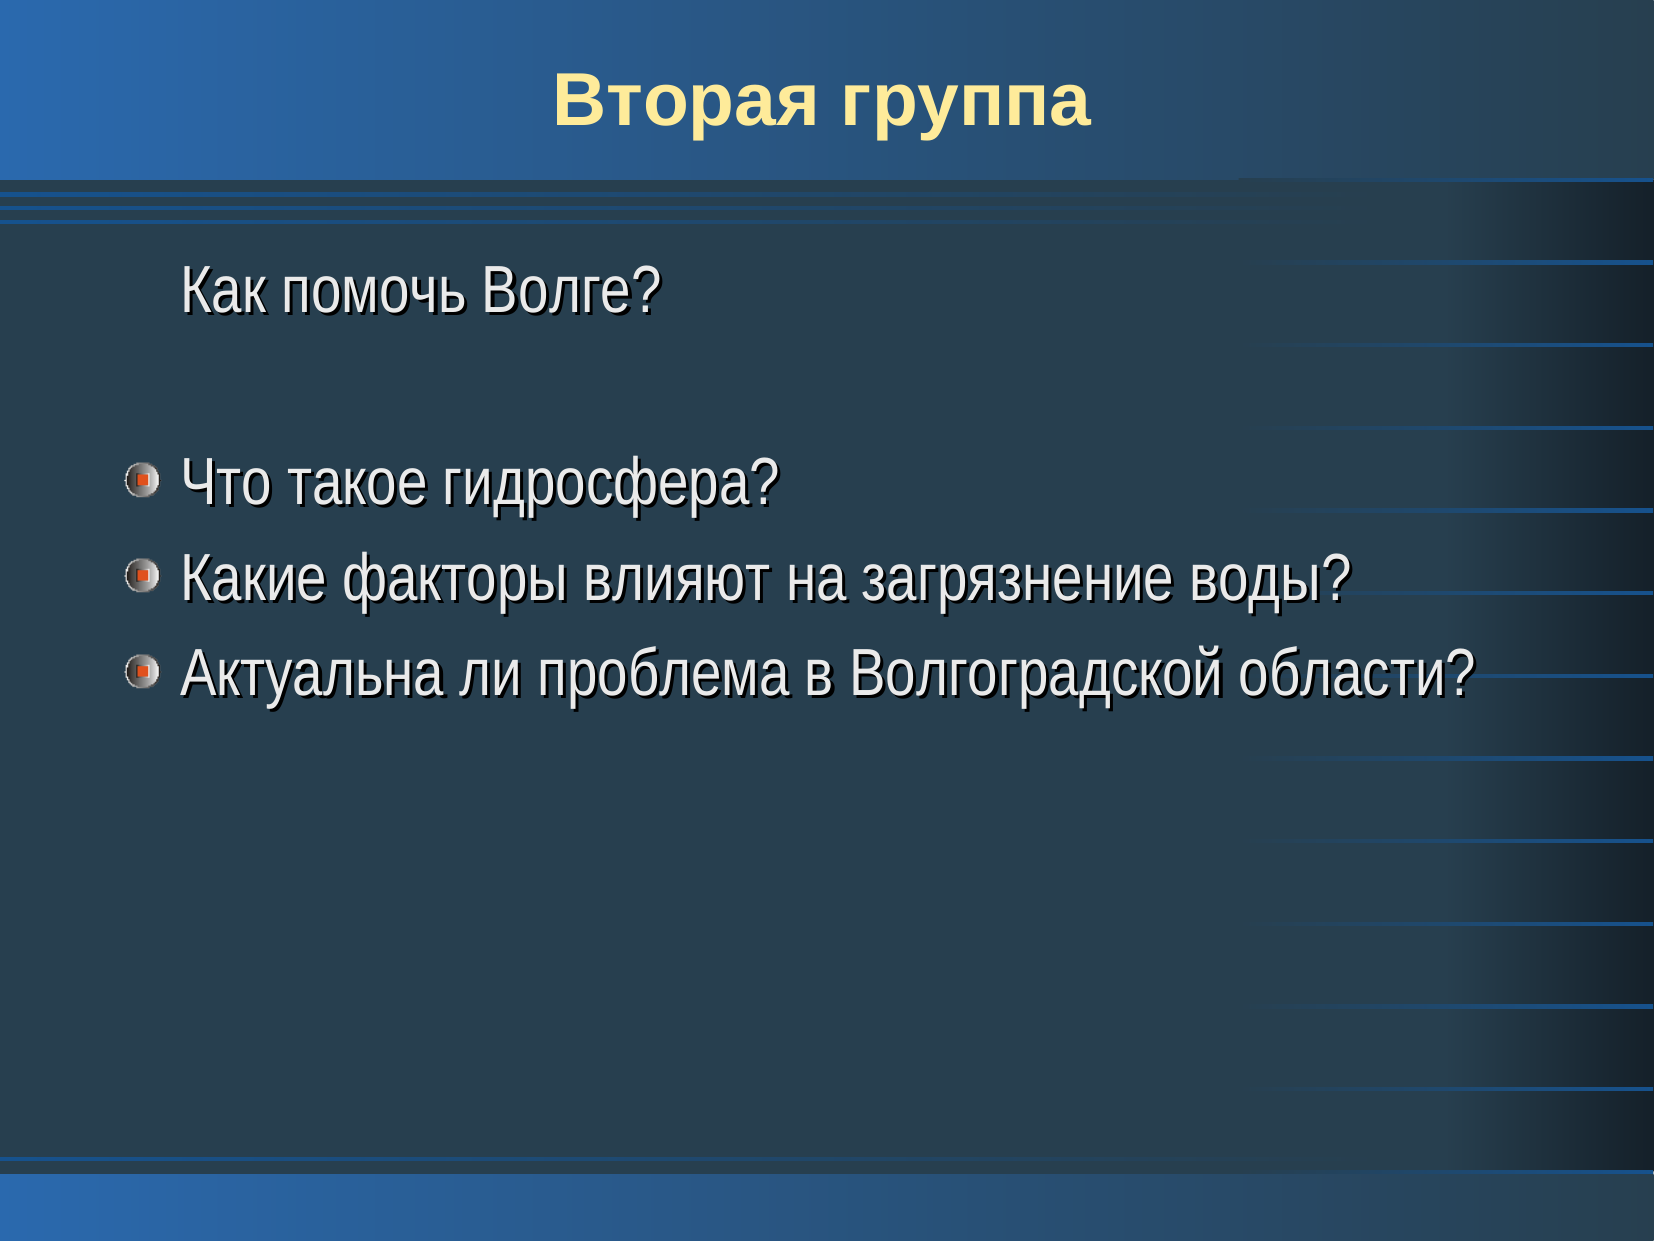

# Вторая группа
Как помочь Волге?
Что такое гидросфера?
Какие факторы влияют на загрязнение воды?
Актуальна ли проблема в Волгоградской области?